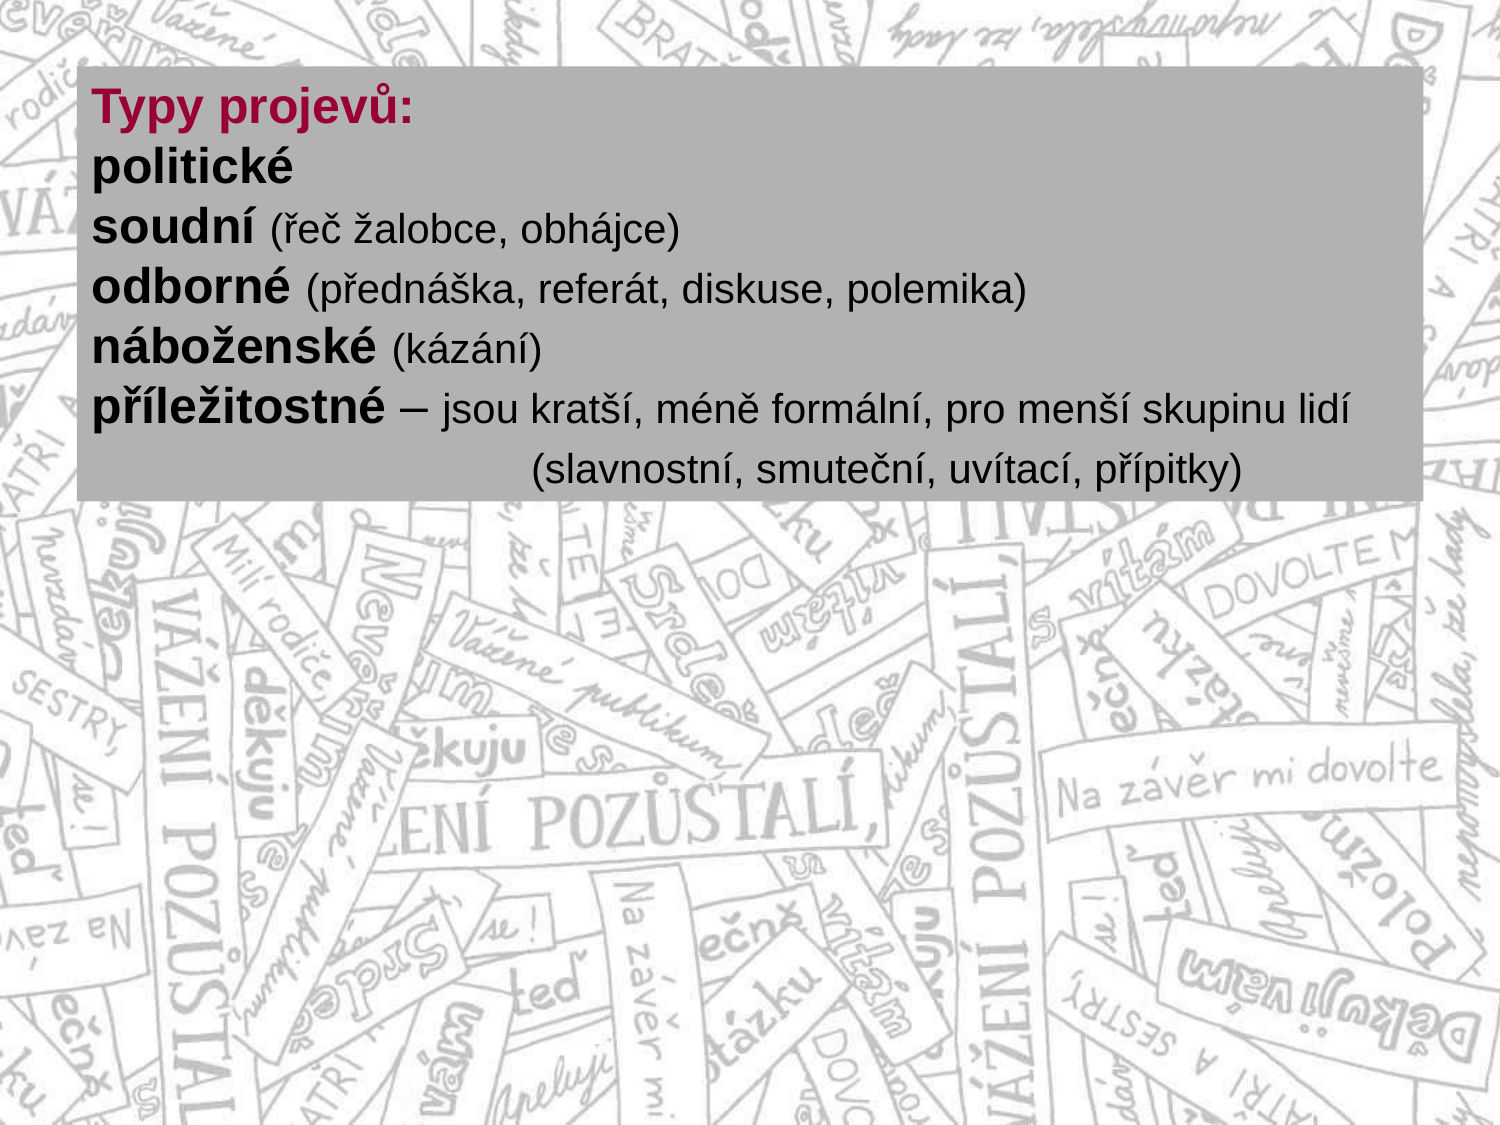

Typy projevů:
politické
soudní (řeč žalobce, obhájce)
odborné (přednáška, referát, diskuse, polemika)
náboženské (kázání)
příležitostné – jsou kratší, méně formální, pro menší skupinu lidí
	 (slavnostní, smuteční, uvítací, přípitky)